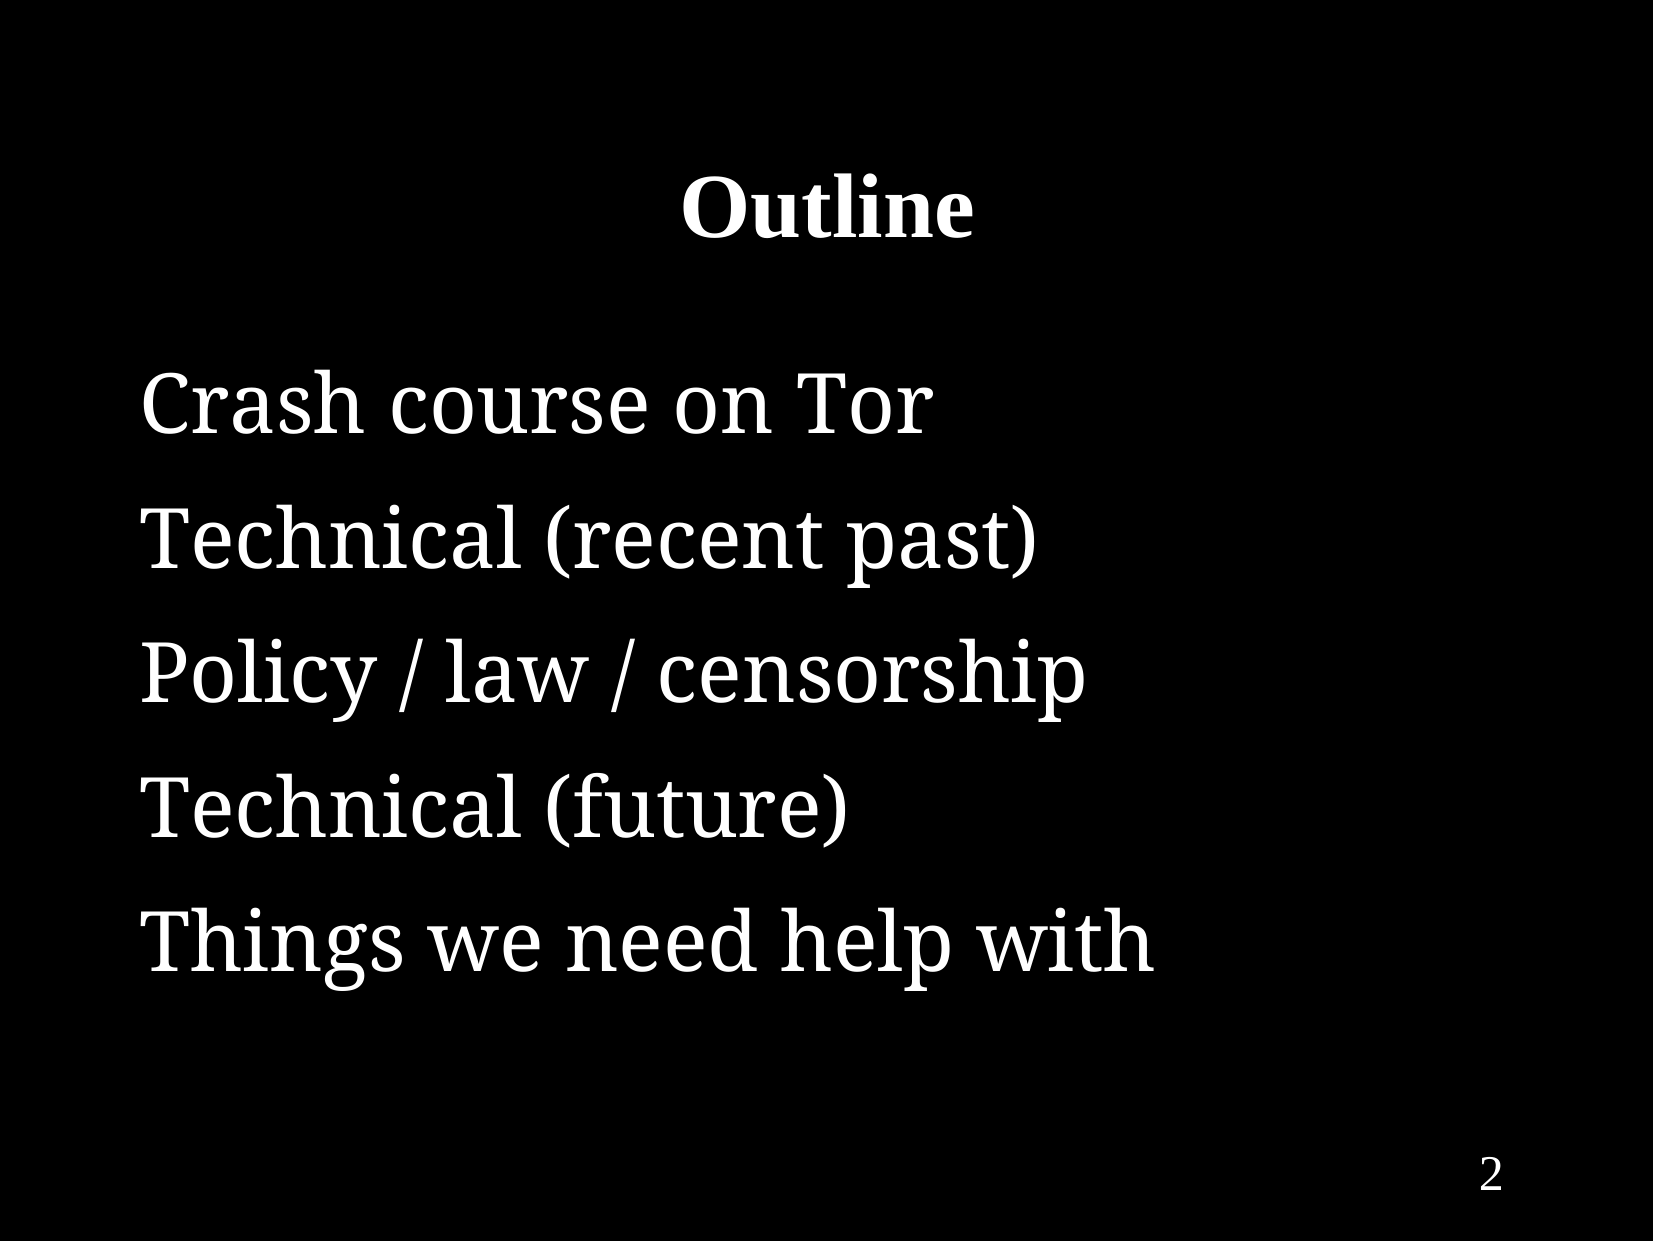

# Outline
Crash course on Tor
Technical (recent past)
Policy / law / censorship
Technical (future)
Things we need help with